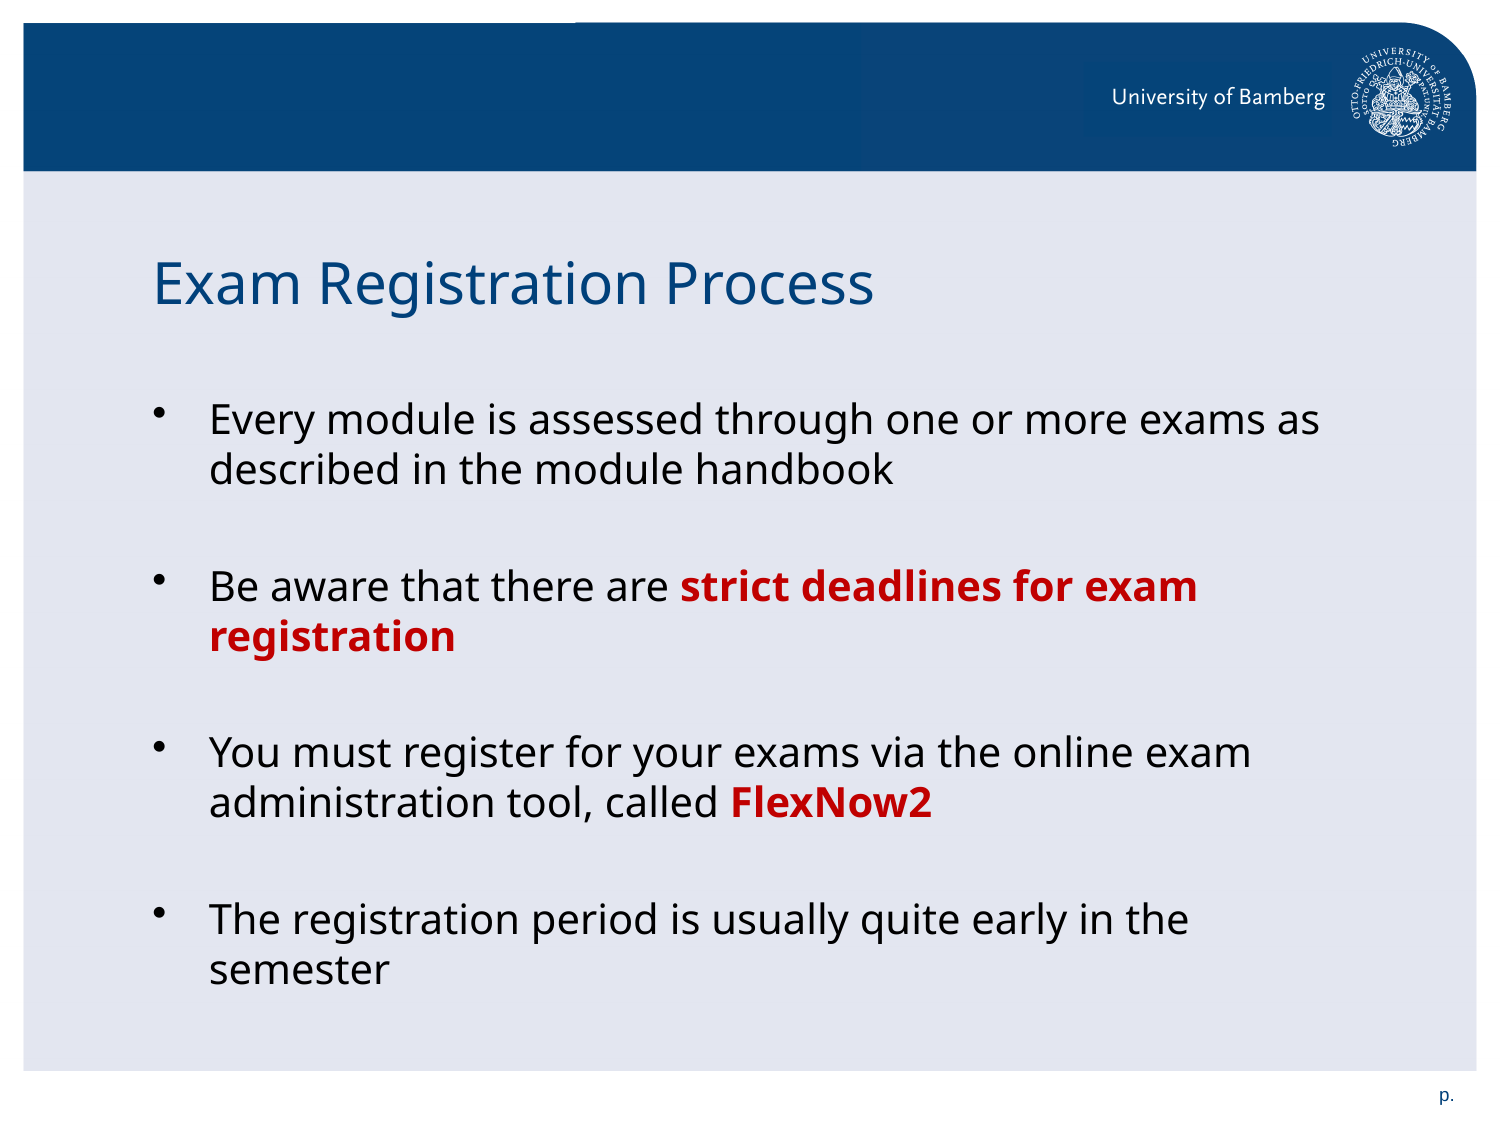

# Exam Registration Process
Every module is assessed through one or more exams as described in the module handbook
Be aware that there are strict deadlines for exam registration
You must register for your exams via the online exam administration tool, called FlexNow2
The registration period is usually quite early in the semester